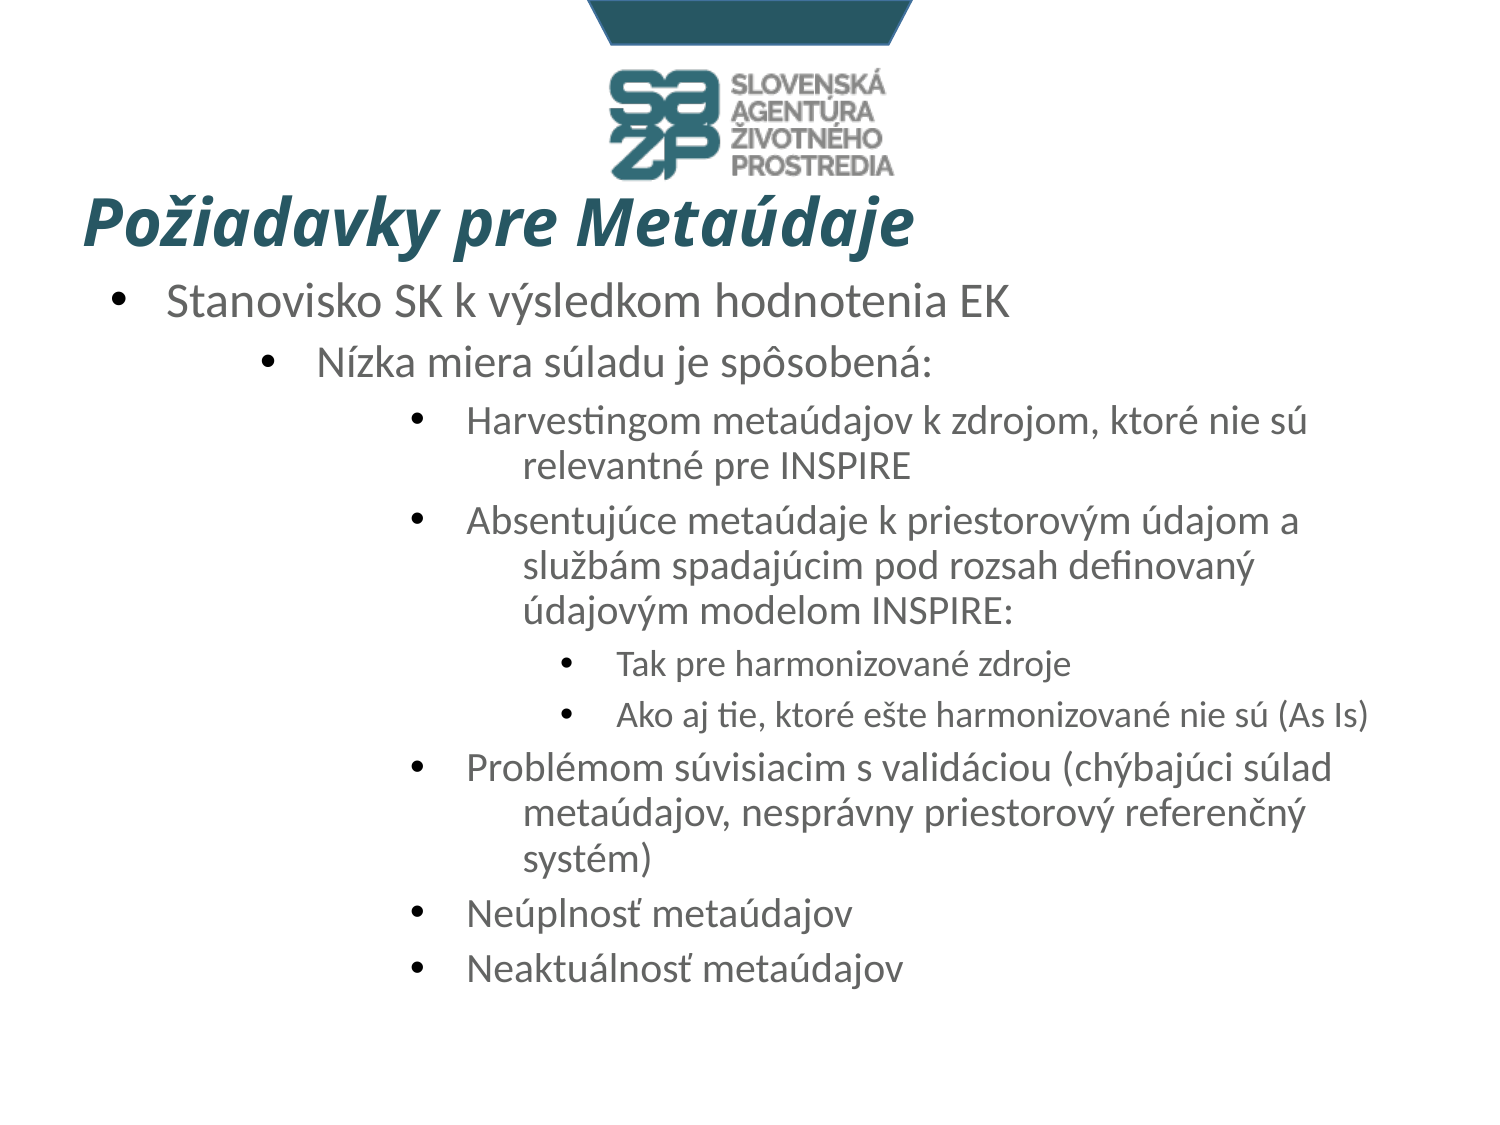

# Požiadavky pre Metaúdaje
Stanovisko SK k výsledkom hodnotenia EK
Nízka miera súladu je spôsobená:
Harvestingom metaúdajov k zdrojom, ktoré nie sú relevantné pre INSPIRE
Absentujúce metaúdaje k priestorovým údajom a službám spadajúcim pod rozsah definovaný údajovým modelom INSPIRE:
Tak pre harmonizované zdroje
Ako aj tie, ktoré ešte harmonizované nie sú (As Is)
Problémom súvisiacim s validáciou (chýbajúci súlad metaúdajov, nesprávny priestorový referenčný systém)
Neúplnosť metaúdajov
Neaktuálnosť metaúdajov